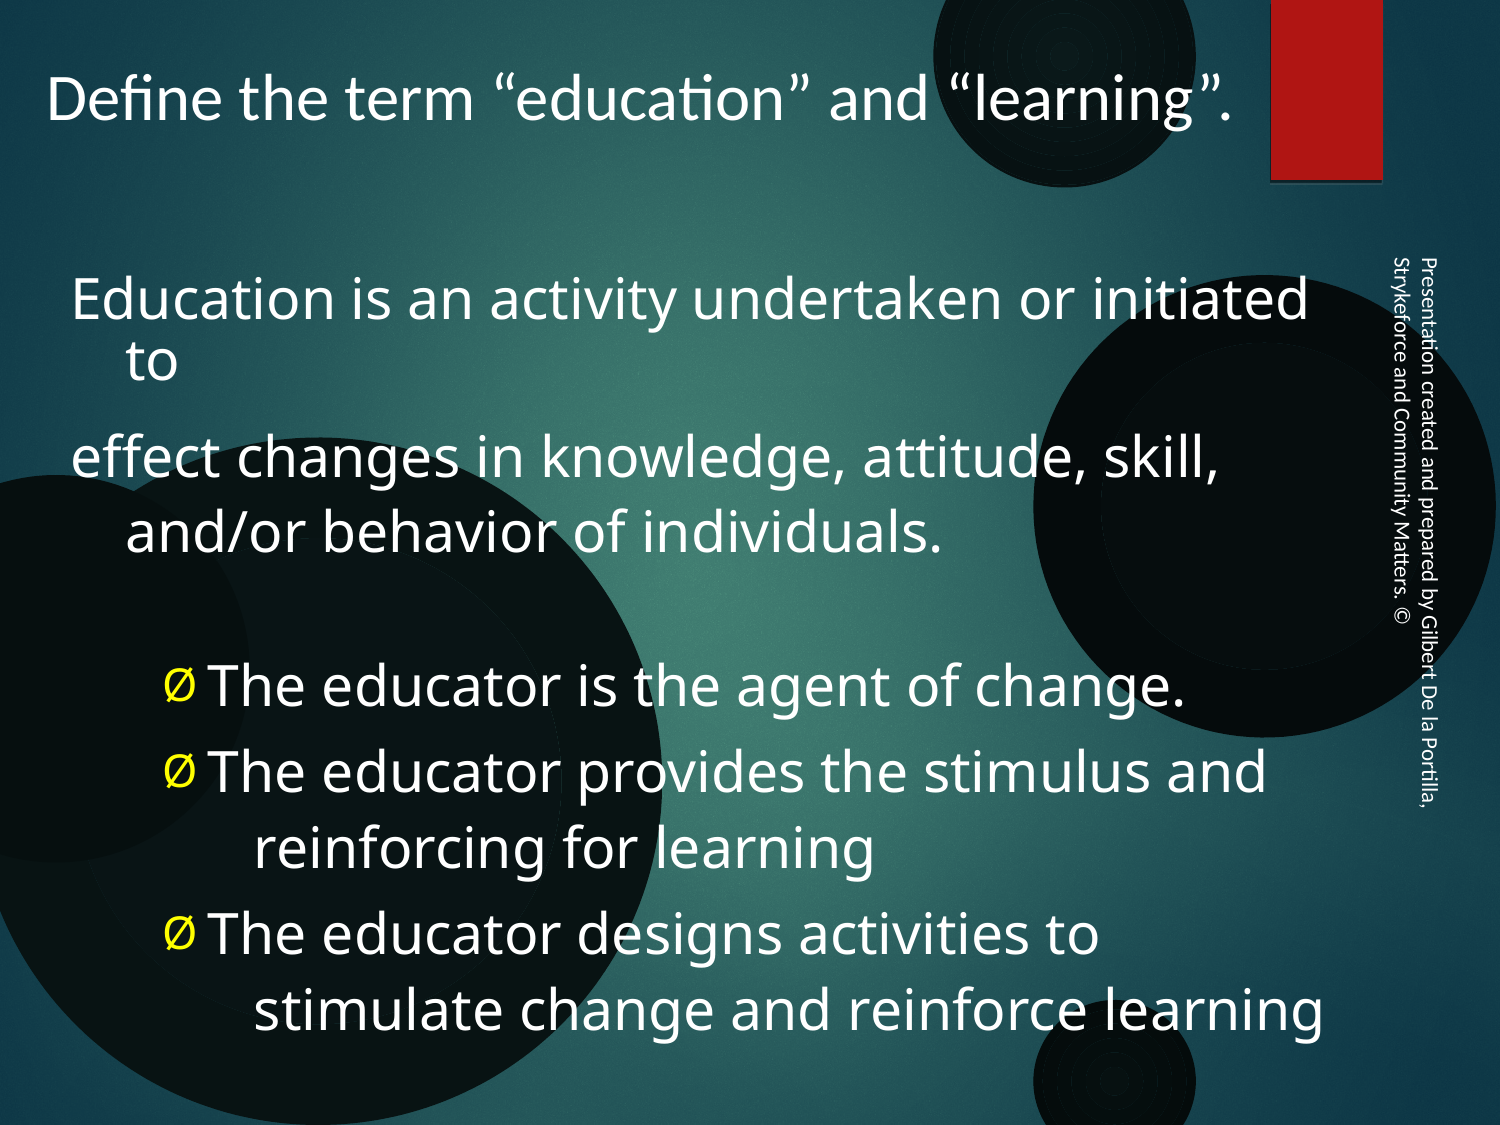

Define the term “education” and “learning”.
# Education is an activity undertaken or initiated to
effect changes in knowledge, attitude, skill, and/or behavior of individuals.
The educator is the agent of change.
The educator provides the stimulus and reinforcing for learning
The educator designs activities to stimulate change and reinforce learning
Presentation created and prepared by Gilbert De la Portilla, Strykeforce and Community Matters. ©